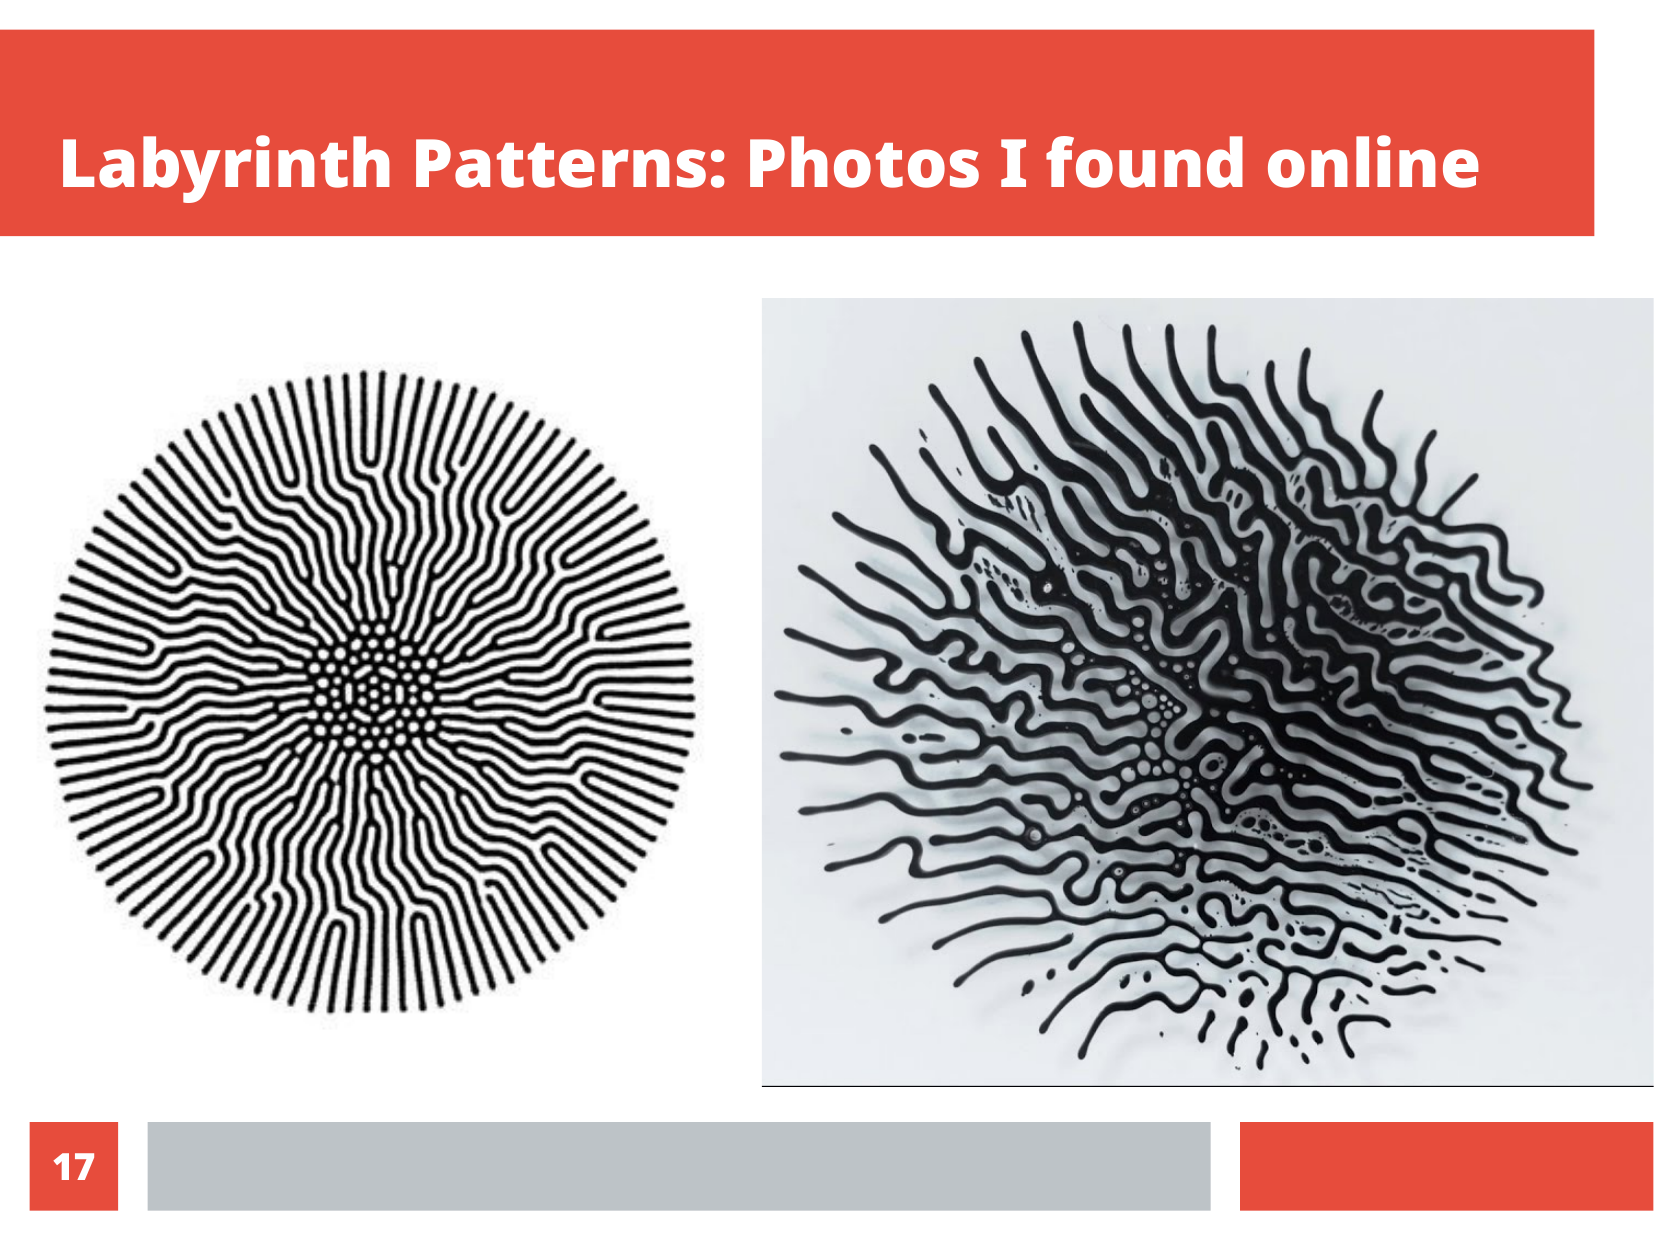

# Labyrinth Patterns: Photos I found online
17